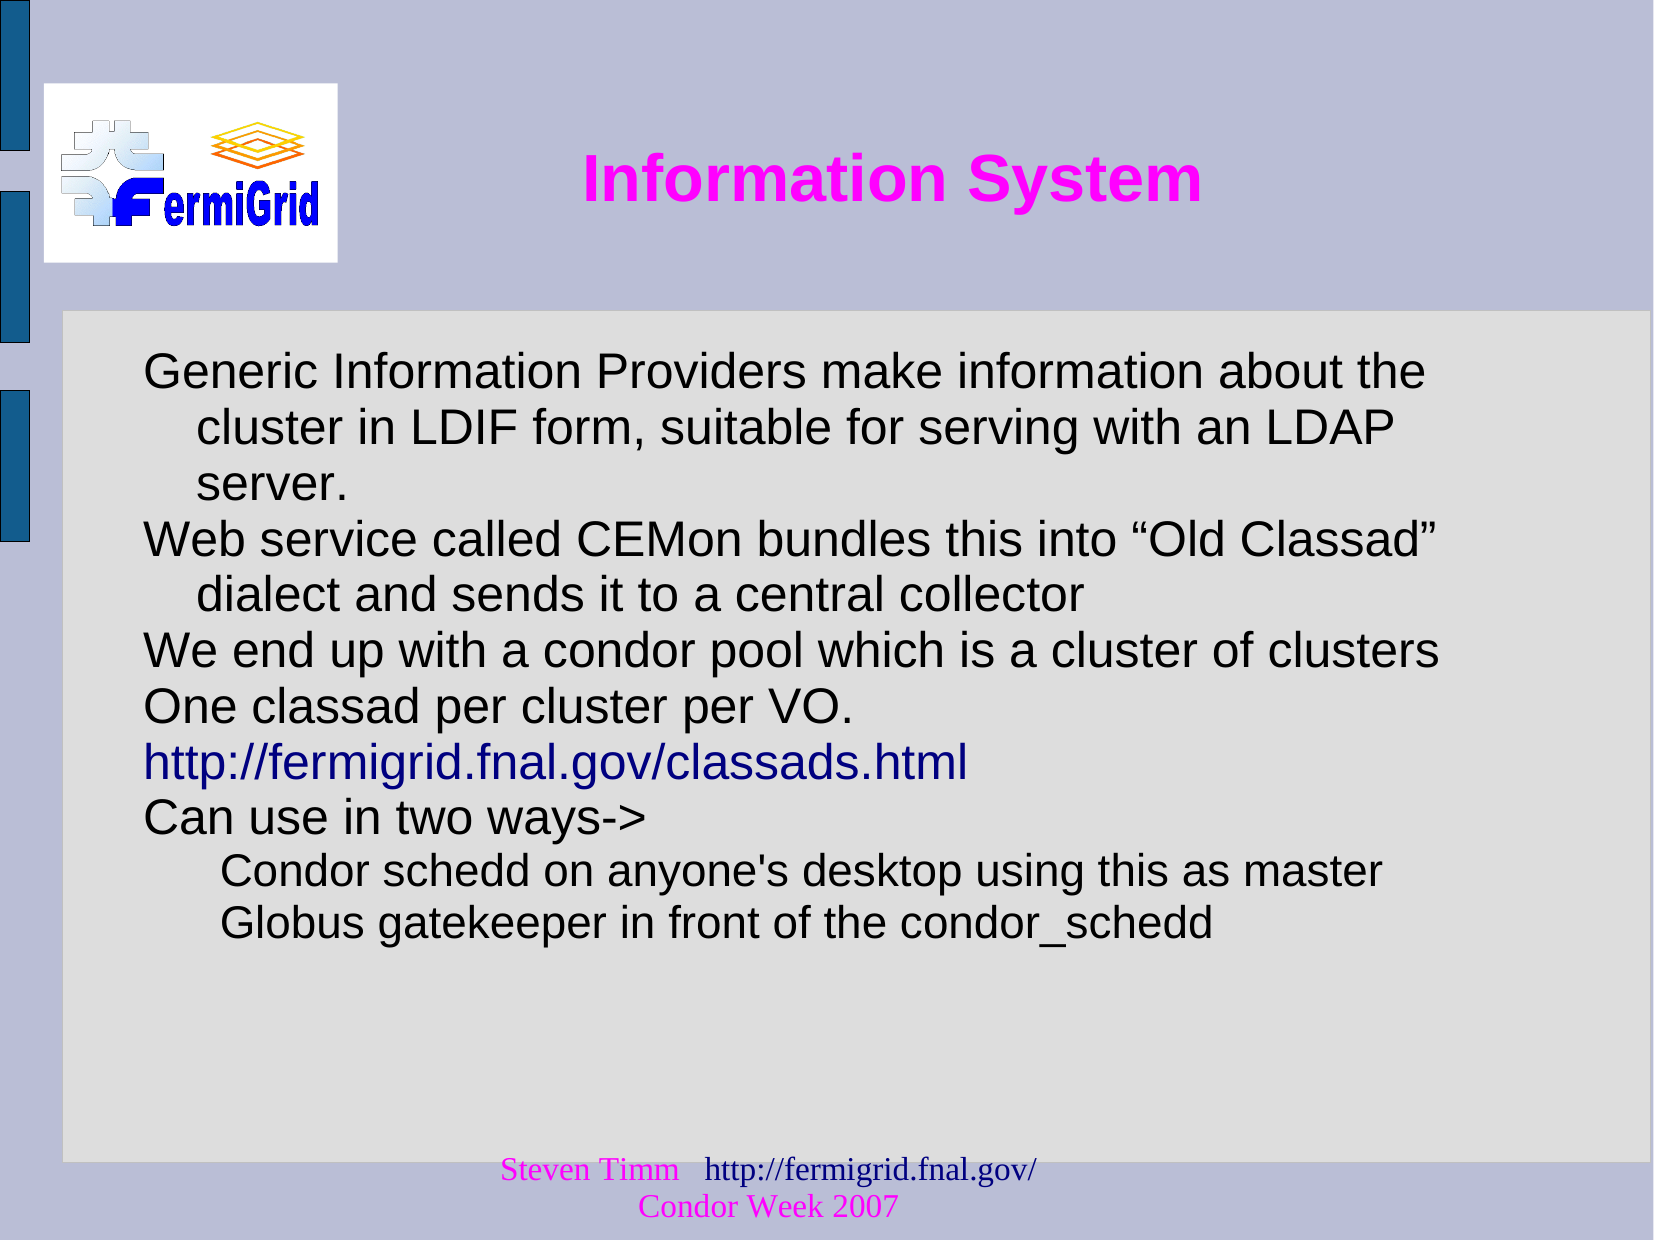

# Information System
Generic Information Providers make information about the cluster in LDIF form, suitable for serving with an LDAP server.
Web service called CEMon bundles this into “Old Classad” dialect and sends it to a central collector
We end up with a condor pool which is a cluster of clusters
One classad per cluster per VO.
http://fermigrid.fnal.gov/classads.html
Can use in two ways->
Condor schedd on anyone's desktop using this as master
Globus gatekeeper in front of the condor_schedd